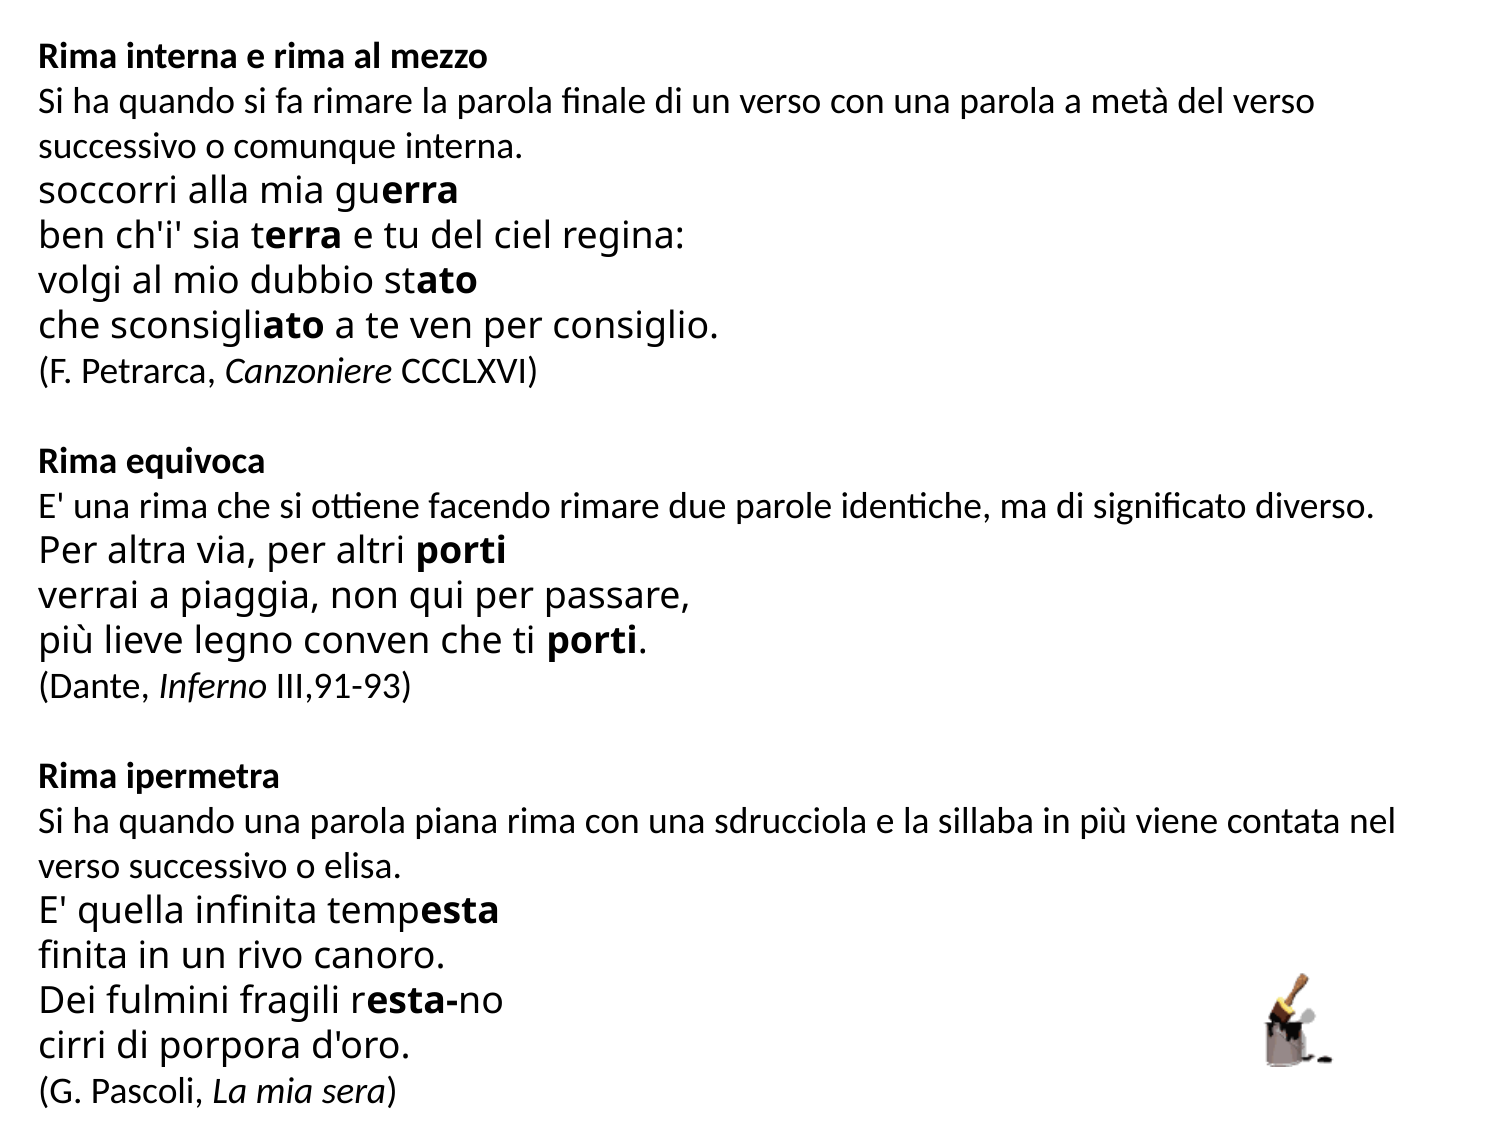

Rima interna e rima al mezzo
Si ha quando si fa rimare la parola finale di un verso con una parola a metà del verso successivo o comunque interna.
soccorri alla mia guerra
ben ch'i' sia terra e tu del ciel regina:
volgi al mio dubbio stato
che sconsigliato a te ven per consiglio.
(F. Petrarca, Canzoniere CCCLXVI)
Rima equivoca
E' una rima che si ottiene facendo rimare due parole identiche, ma di significato diverso.
Per altra via, per altri porti
verrai a piaggia, non qui per passare,
più lieve legno conven che ti porti.
(Dante, Inferno III,91-93)
Rima ipermetra
Si ha quando una parola piana rima con una sdrucciola e la sillaba in più viene contata nel verso successivo o elisa.
E' quella infinita tempesta
finita in un rivo canoro.
Dei fulmini fragili resta-no
cirri di porpora d'oro.
(G. Pascoli, La mia sera)